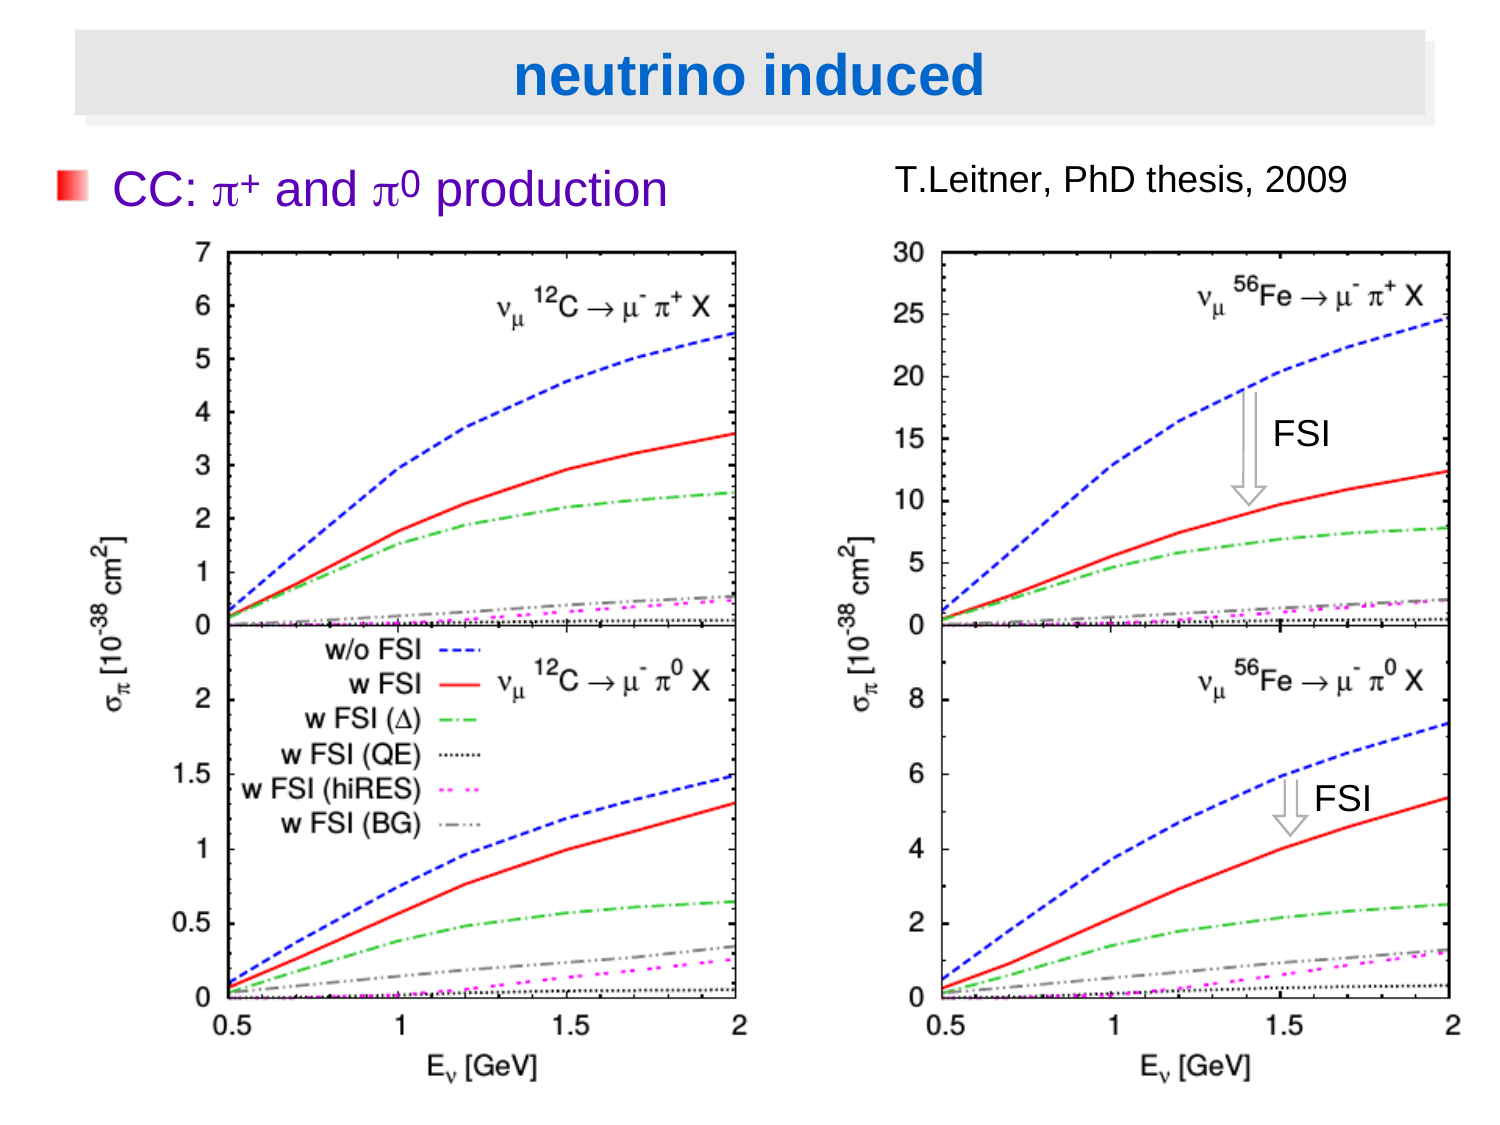

# neutrino induced
T.Leitner, PhD thesis, 2009
CC: p+ and p0 production
FSI
FSI